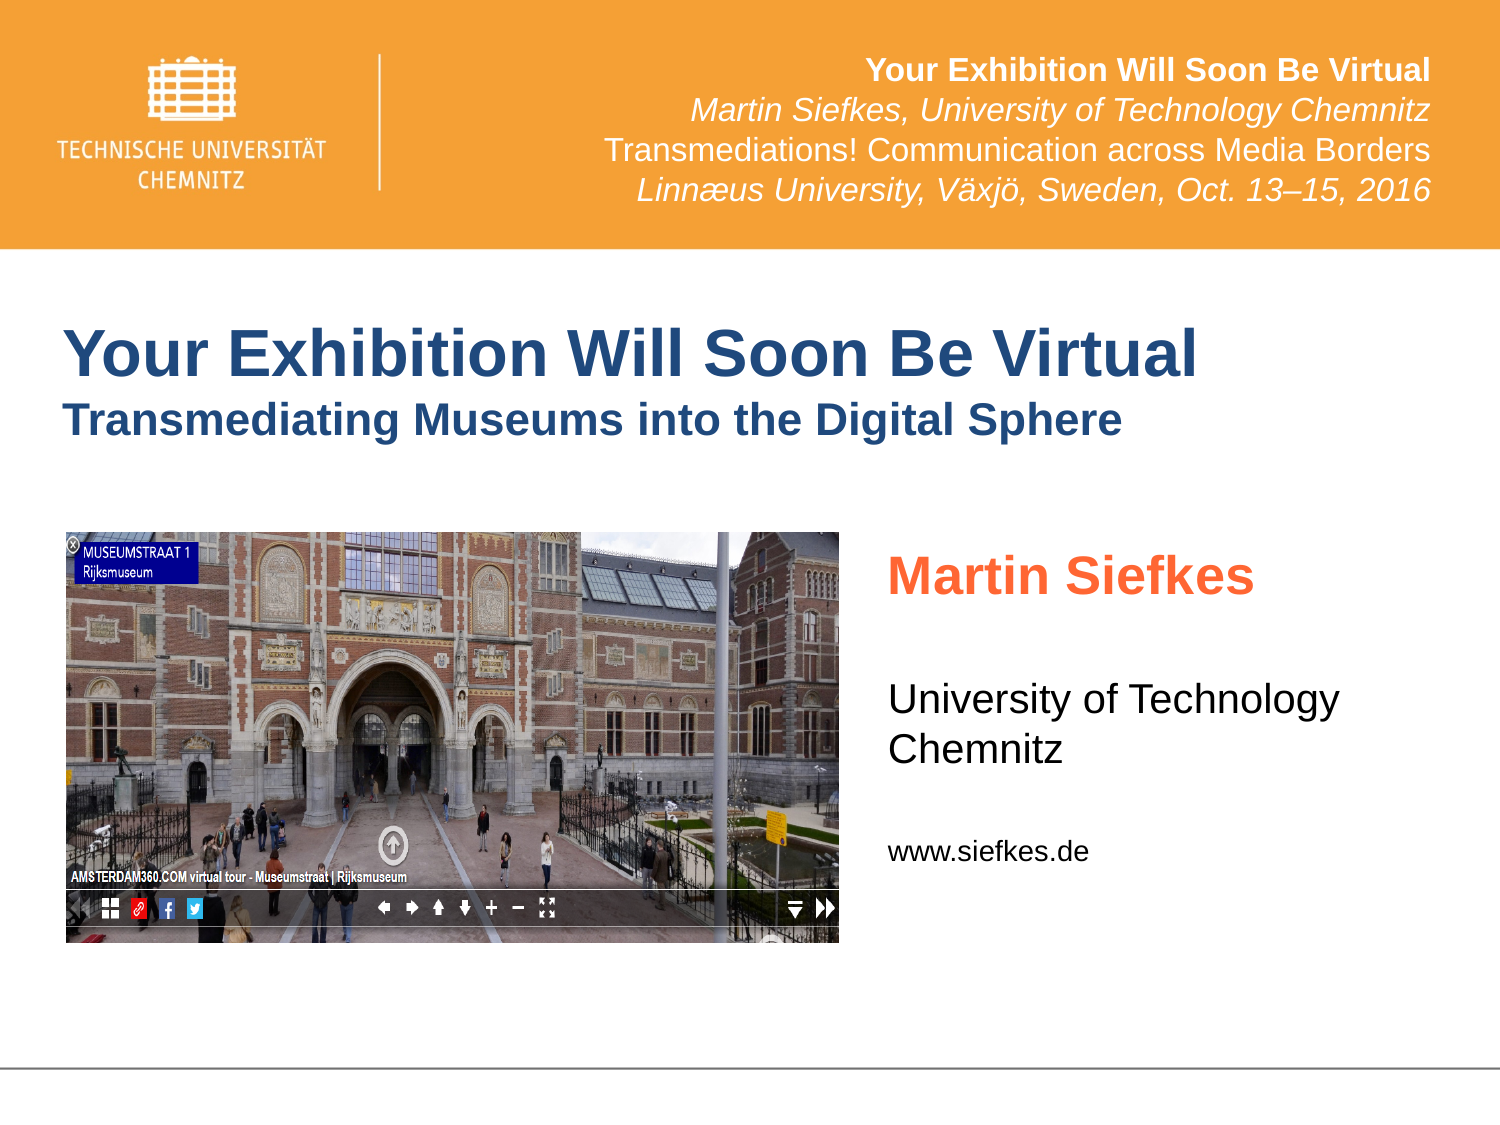

#
Your Exhibition Will Soon Be Virtual
Transmediating Museums into the Digital Sphere
Martin Siefkes
University of Technology Chemnitz
www.siefkes.de